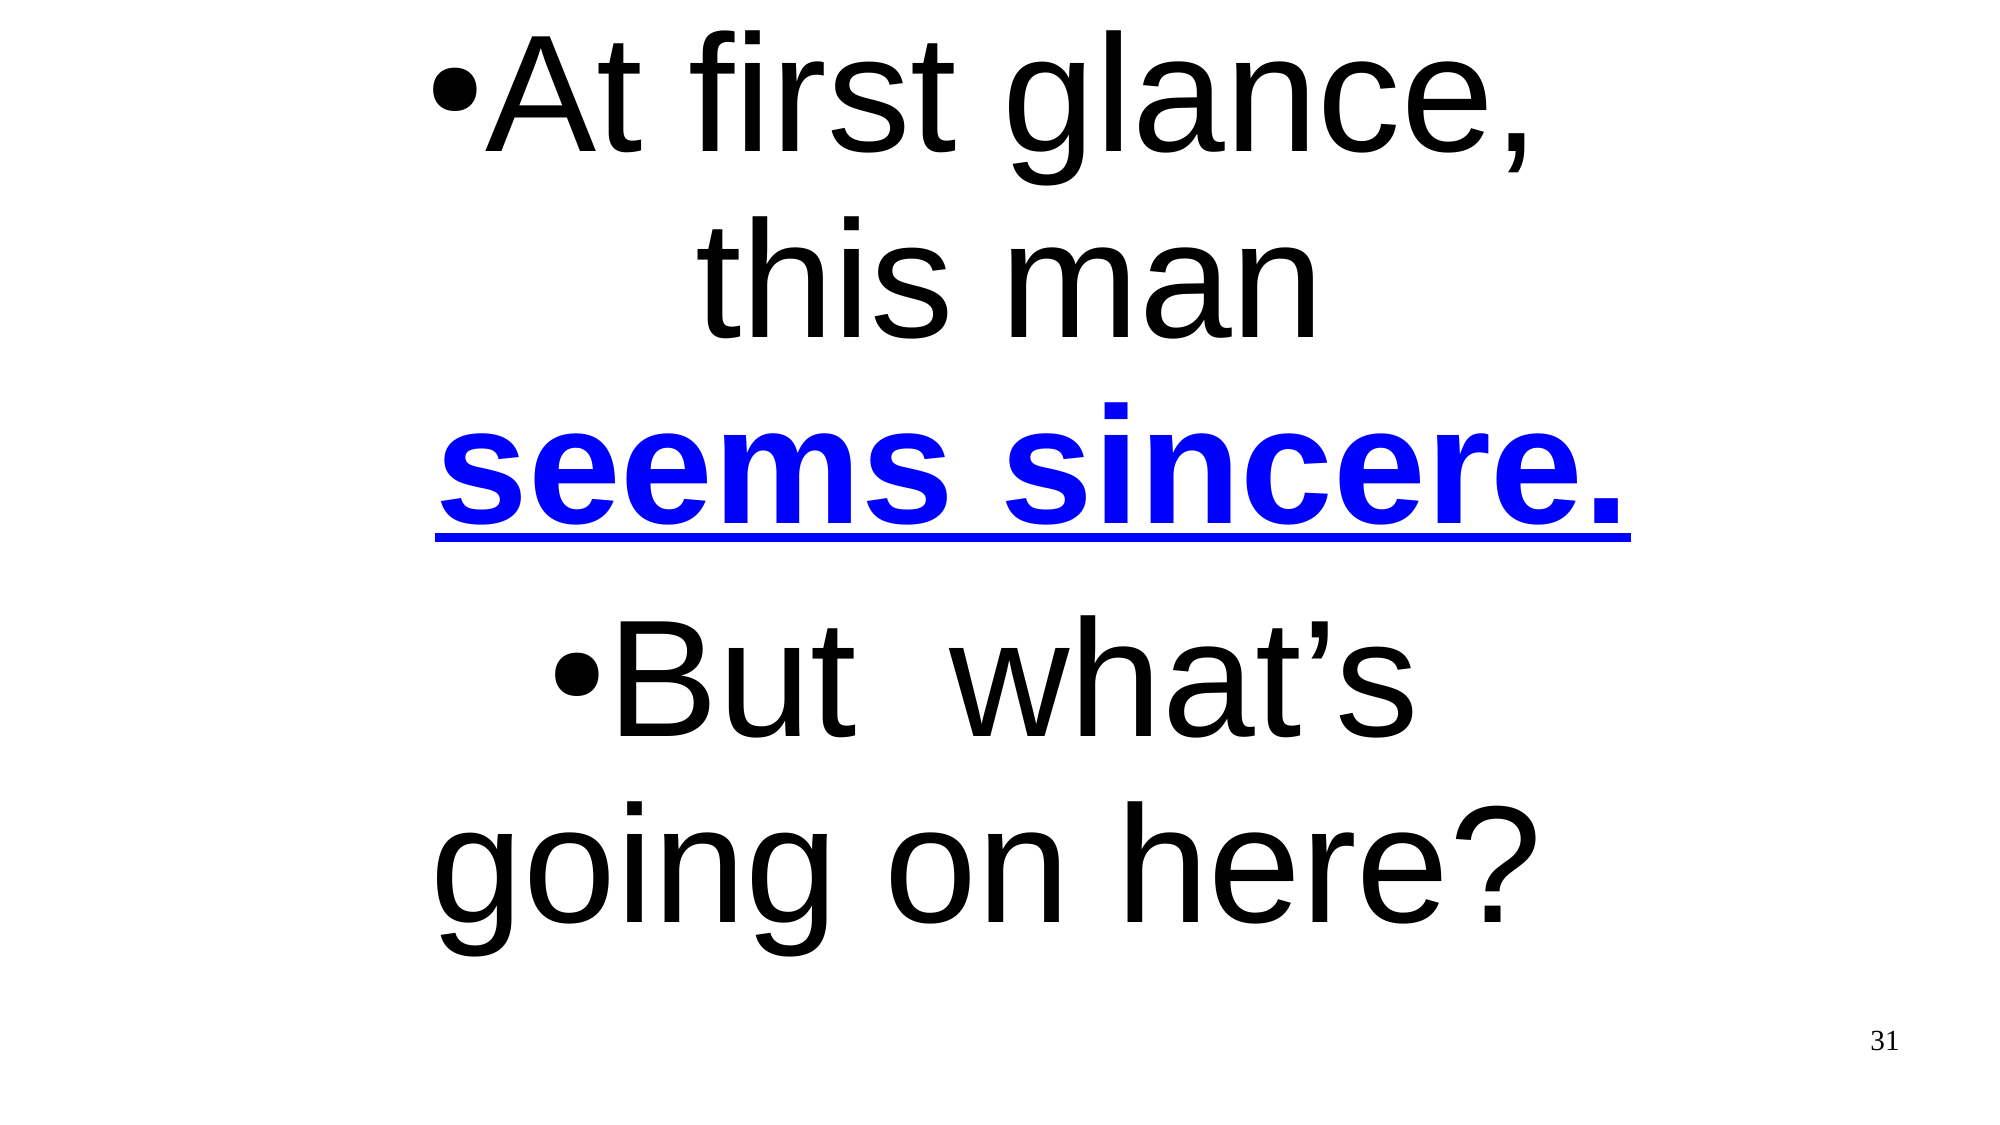

# At first glance, this man seems sincere.
But what’s
going on here?
31